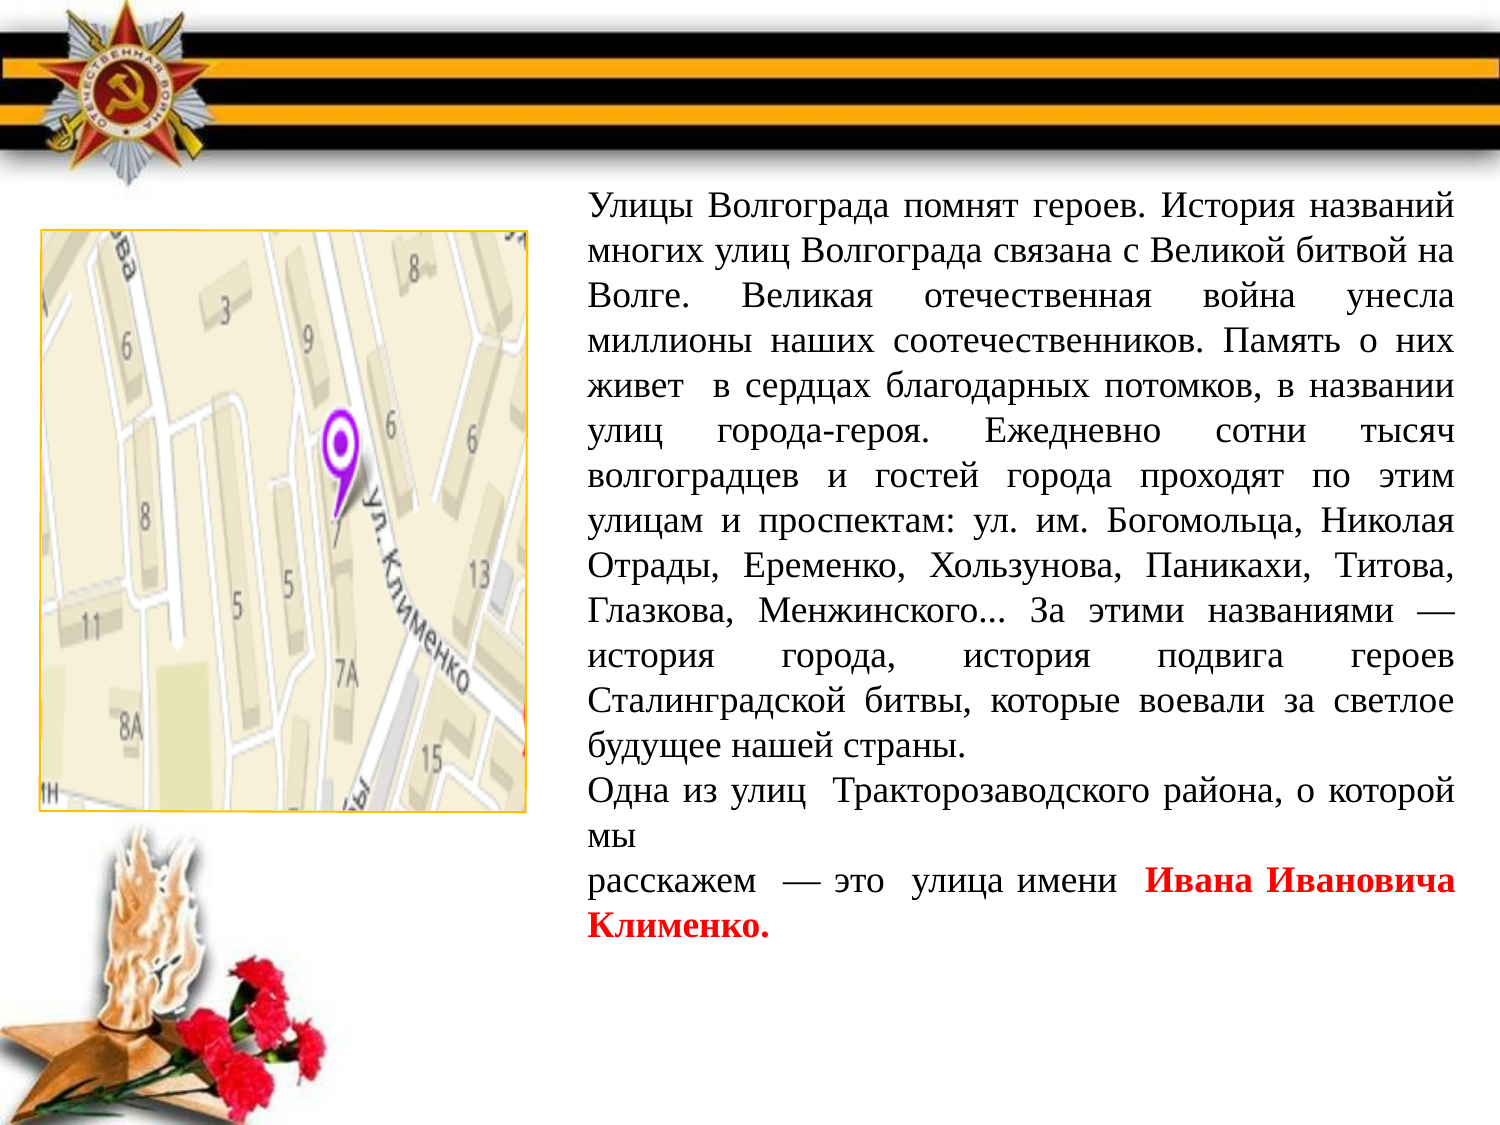

#
Улицы Волгограда помнят героев. История названий многих улиц Волгограда связана с Великой битвой на Волге. Великая отечественная война унесла миллионы наших соотечественников. Память о них живет в сердцах благодарных потомков, в названии улиц города-героя. Ежедневно сотни тысяч волгоградцев и гостей города проходят по этим улицам и проспектам: ул. им. Богомольца, Николая Отрады, Еременко, Хользунова, Паникахи, Титова, Глазкова, Менжинского... За этими названиями — история города, история подвига героев Сталинградской битвы, которые воевали за светлое будущее нашей страны.
Одна из улиц Тракторозаводского района, о которой мы
расскажем — это улица имени Ивана Ивановича Клименко.